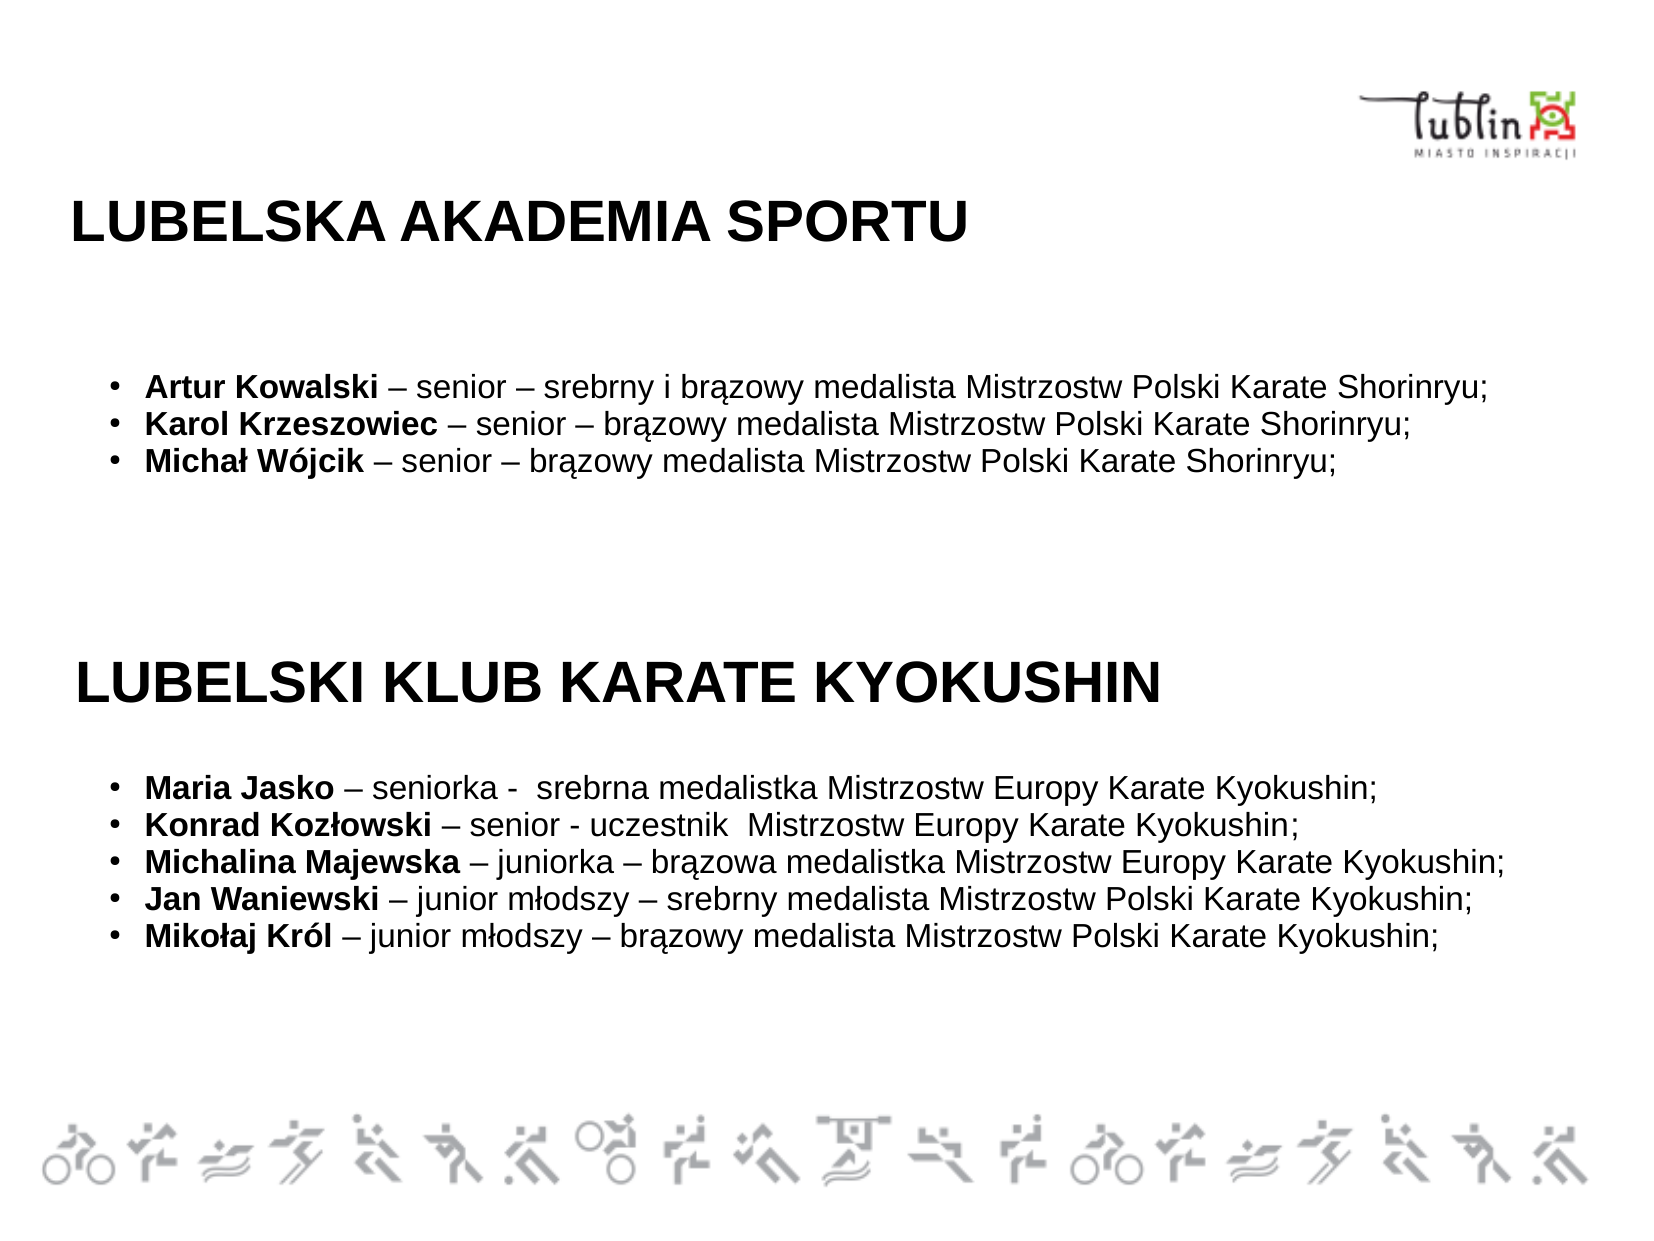

#
LUBELSKA AKADEMIA SPORTU
Artur Kowalski – senior – srebrny i brązowy medalista Mistrzostw Polski Karate Shorinryu;
Karol Krzeszowiec – senior – brązowy medalista Mistrzostw Polski Karate Shorinryu;
Michał Wójcik – senior – brązowy medalista Mistrzostw Polski Karate Shorinryu;
LUBELSKI KLUB KARATE KYOKUSHIN
Maria Jasko – seniorka - srebrna medalistka Mistrzostw Europy Karate Kyokushin;
Konrad Kozłowski – senior - uczestnik Mistrzostw Europy Karate Kyokushin;
Michalina Majewska – juniorka – brązowa medalistka Mistrzostw Europy Karate Kyokushin;
Jan Waniewski – junior młodszy – srebrny medalista Mistrzostw Polski Karate Kyokushin;
Mikołaj Król – junior młodszy – brązowy medalista Mistrzostw Polski Karate Kyokushin;